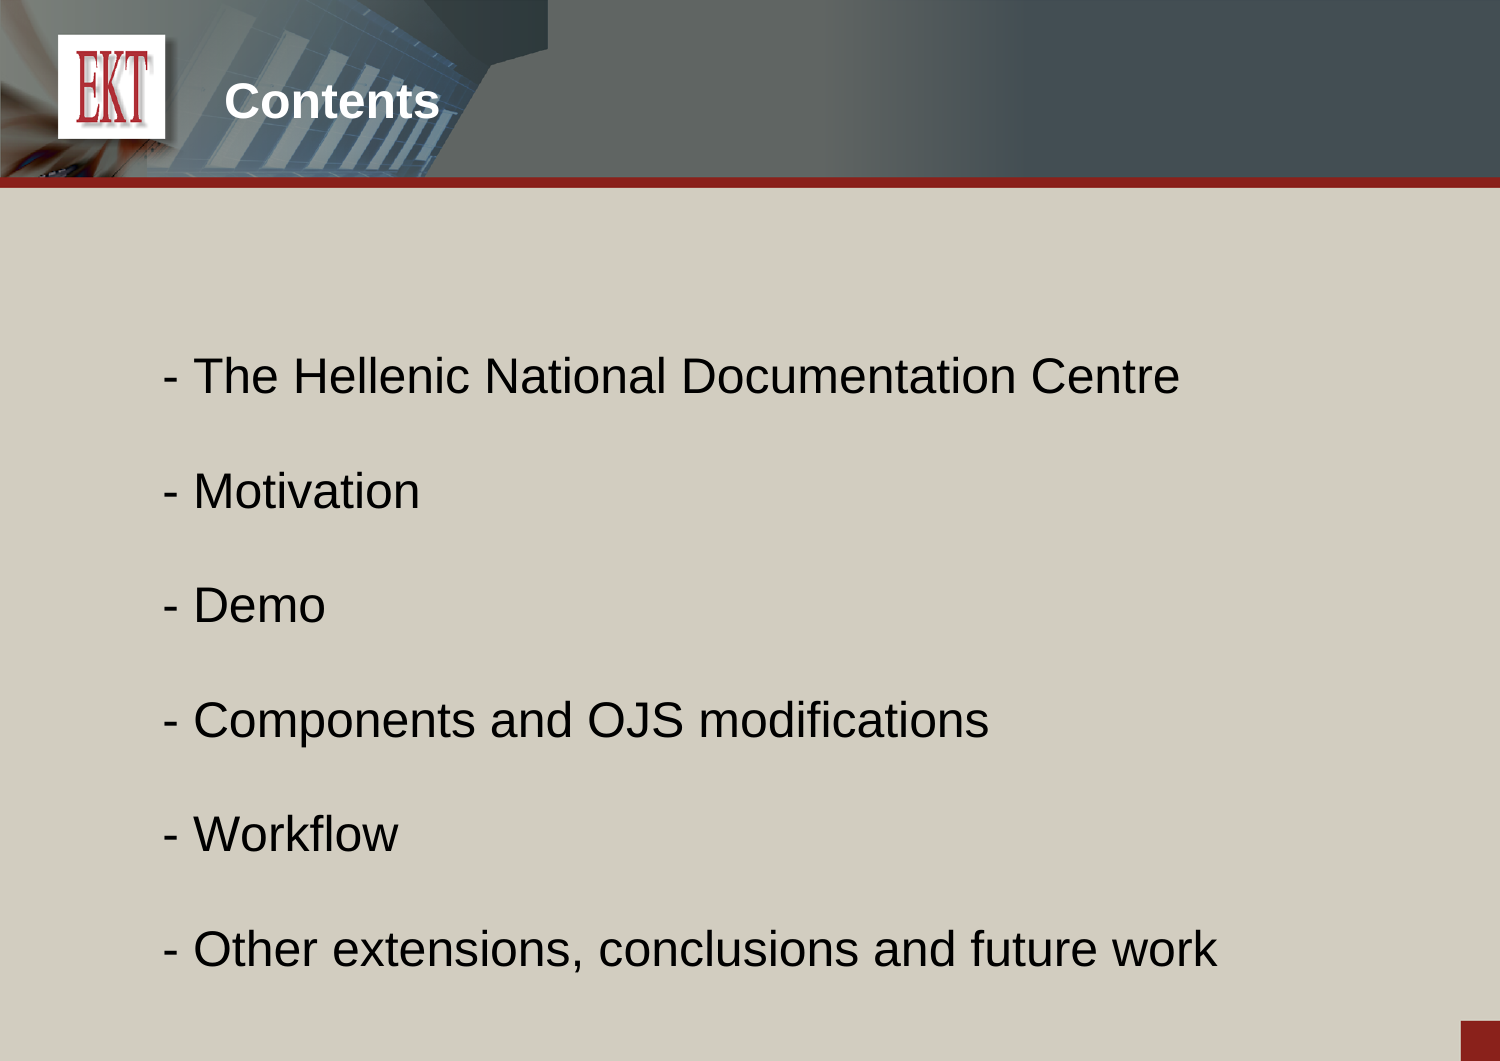

# Contents
- The Hellenic National Documentation Centre
- Motivation
- Demo
- Components and OJS modifications
- Workflow
- Other extensions, conclusions and future work